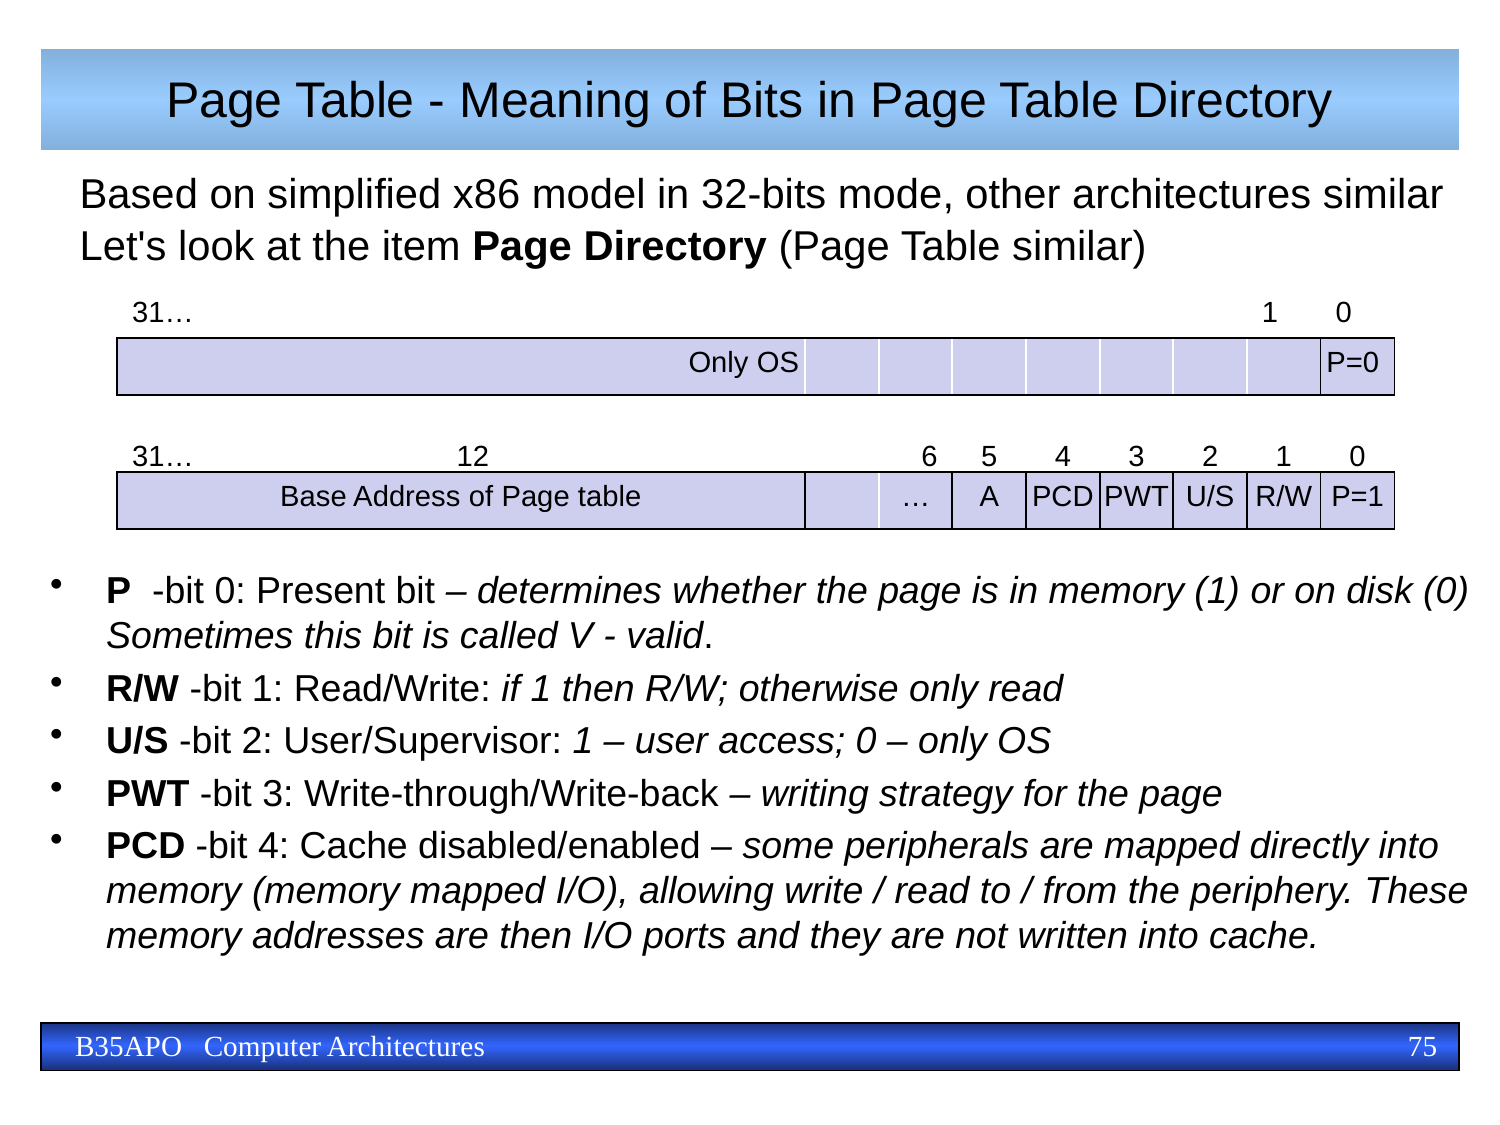

# Page Table - Meaning of Bits in Page Table Directory
Based on simplified x86 model in 32-bits mode, other architectures similar
Let's look at the item Page Directory (Page Table similar)
| 31… | | | | | | | 1 | 0 |
| --- | --- | --- | --- | --- | --- | --- | --- | --- |
| Only OS | | | | | | | | P=0 |
| 31… 12 | | 6 | 5 | 4 | 3 | 2 | 1 | 0 |
| --- | --- | --- | --- | --- | --- | --- | --- | --- |
| Base Address of Page table | | … | A | PCD | PWT | U/S | R/W | P=1 |
P -bit 0: Present bit – determines whether the page is in memory (1) or on disk (0) Sometimes this bit is called V - valid.
R/W -bit 1: Read/Write: if 1 then R/W; otherwise only read
U/S -bit 2: User/Supervisor: 1 – user access; 0 – only OS
PWT -bit 3: Write-through/Write-back – writing strategy for the page
PCD -bit 4: Cache disabled/enabled – some peripherals are mapped directly into memory (memory mapped I/O), allowing write / read to / from the periphery. These memory addresses are then I/O ports and they are not written into cache.
B35APO Computer Architectures
75